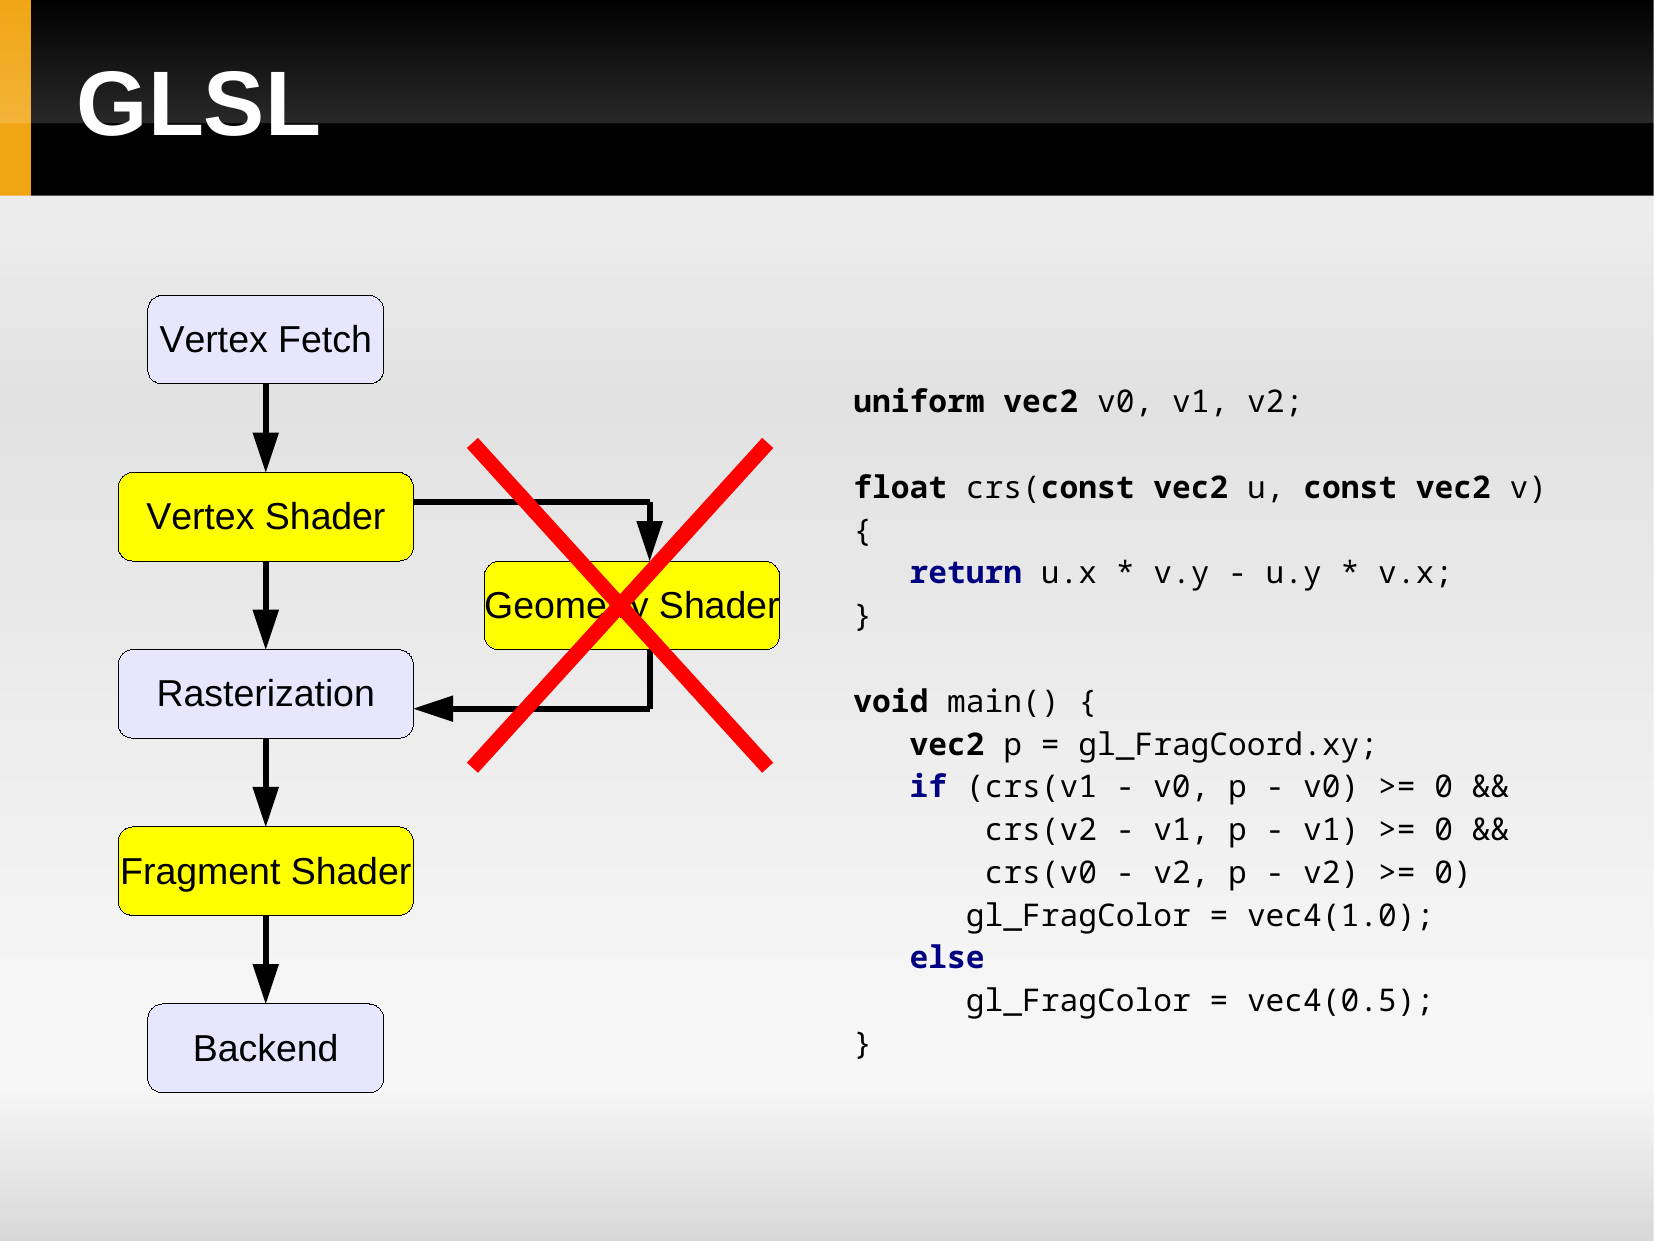

# GLSL
Vertex Fetch
uniform vec2 v0, v1, v2;
float crs(const vec2 u, const vec2 v)
{
 return u.x * v.y - u.y * v.x;
}
void main() {
 vec2 p = gl_FragCoord.xy;
 if (crs(v1 - v0, p - v0) >= 0 &&
 crs(v2 - v1, p - v1) >= 0 &&
 crs(v0 - v2, p - v2) >= 0)
 gl_FragColor = vec4(1.0);
 else
 gl_FragColor = vec4(0.5);
}
Vertex Shader
Geometry Shader
Rasterization
Fragment Shader
Backend